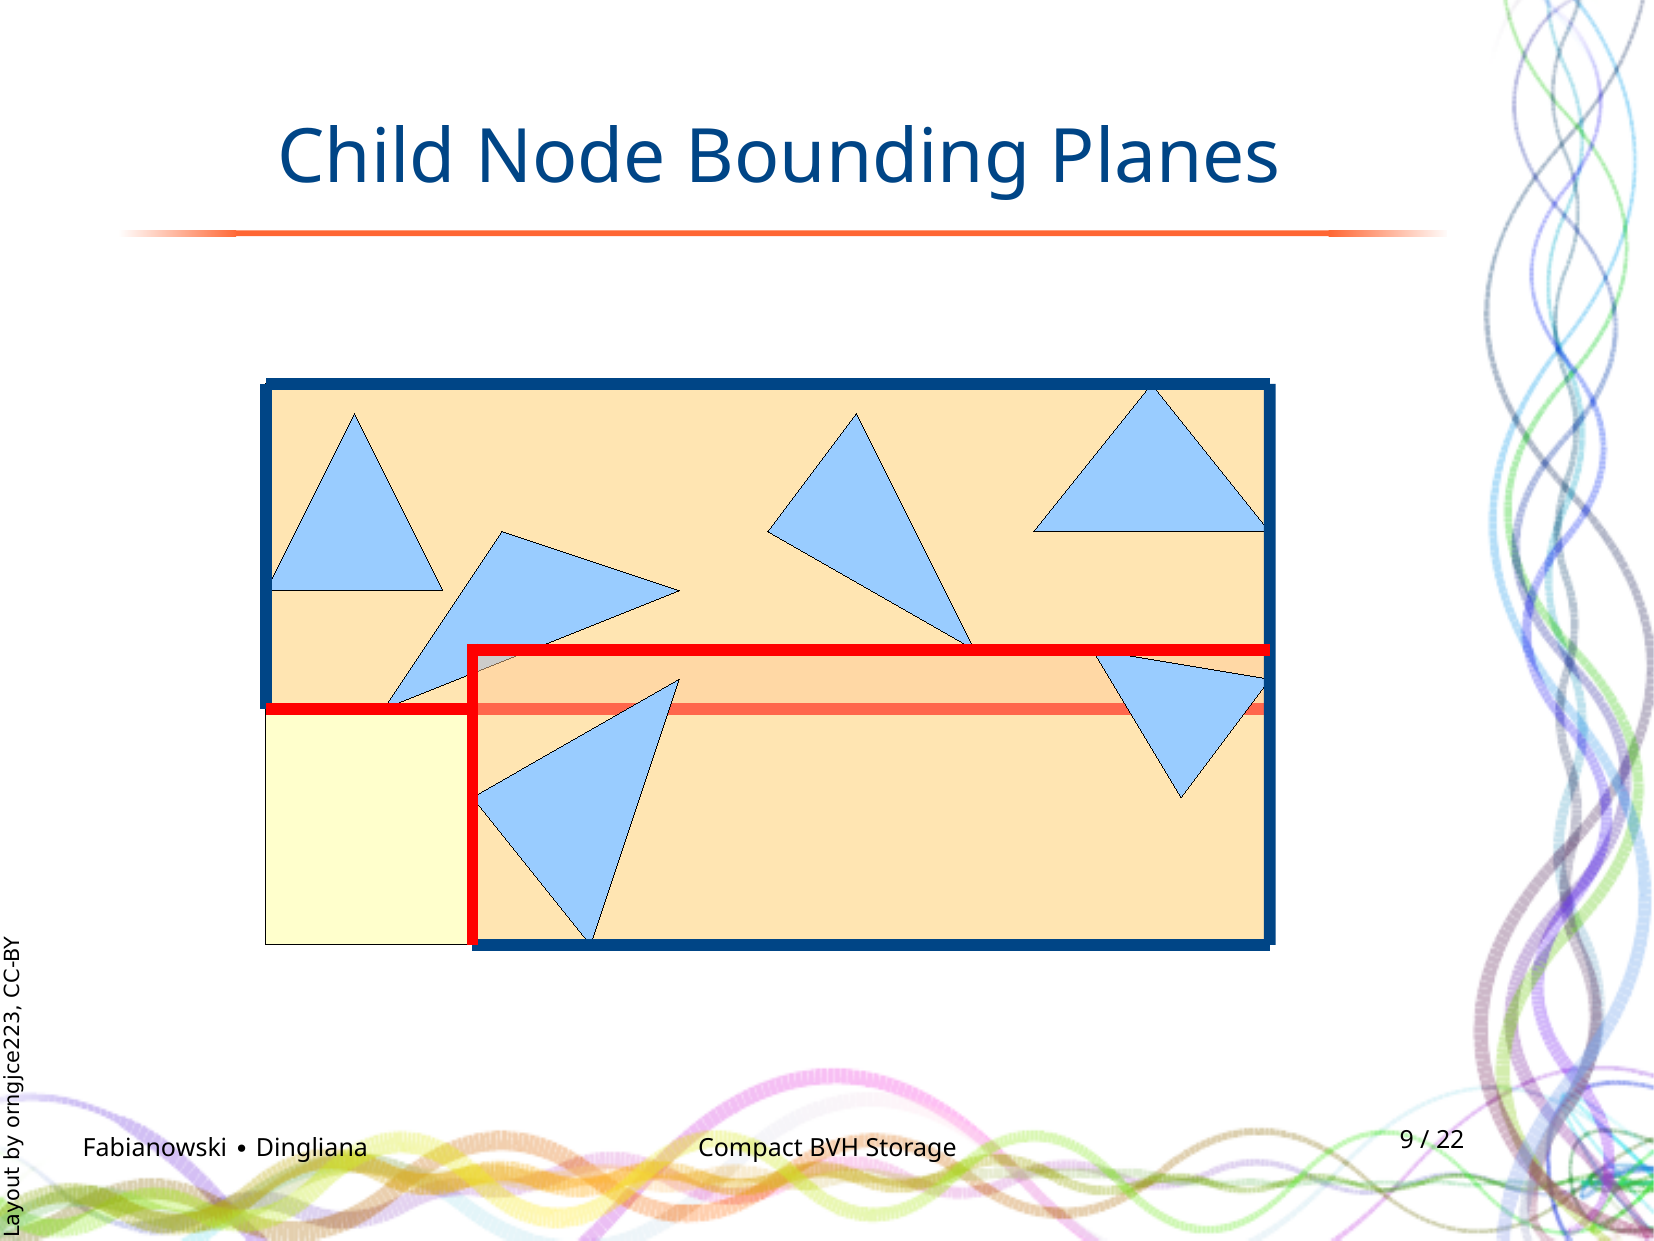

# Child Node Bounding Planes
	9 / 22